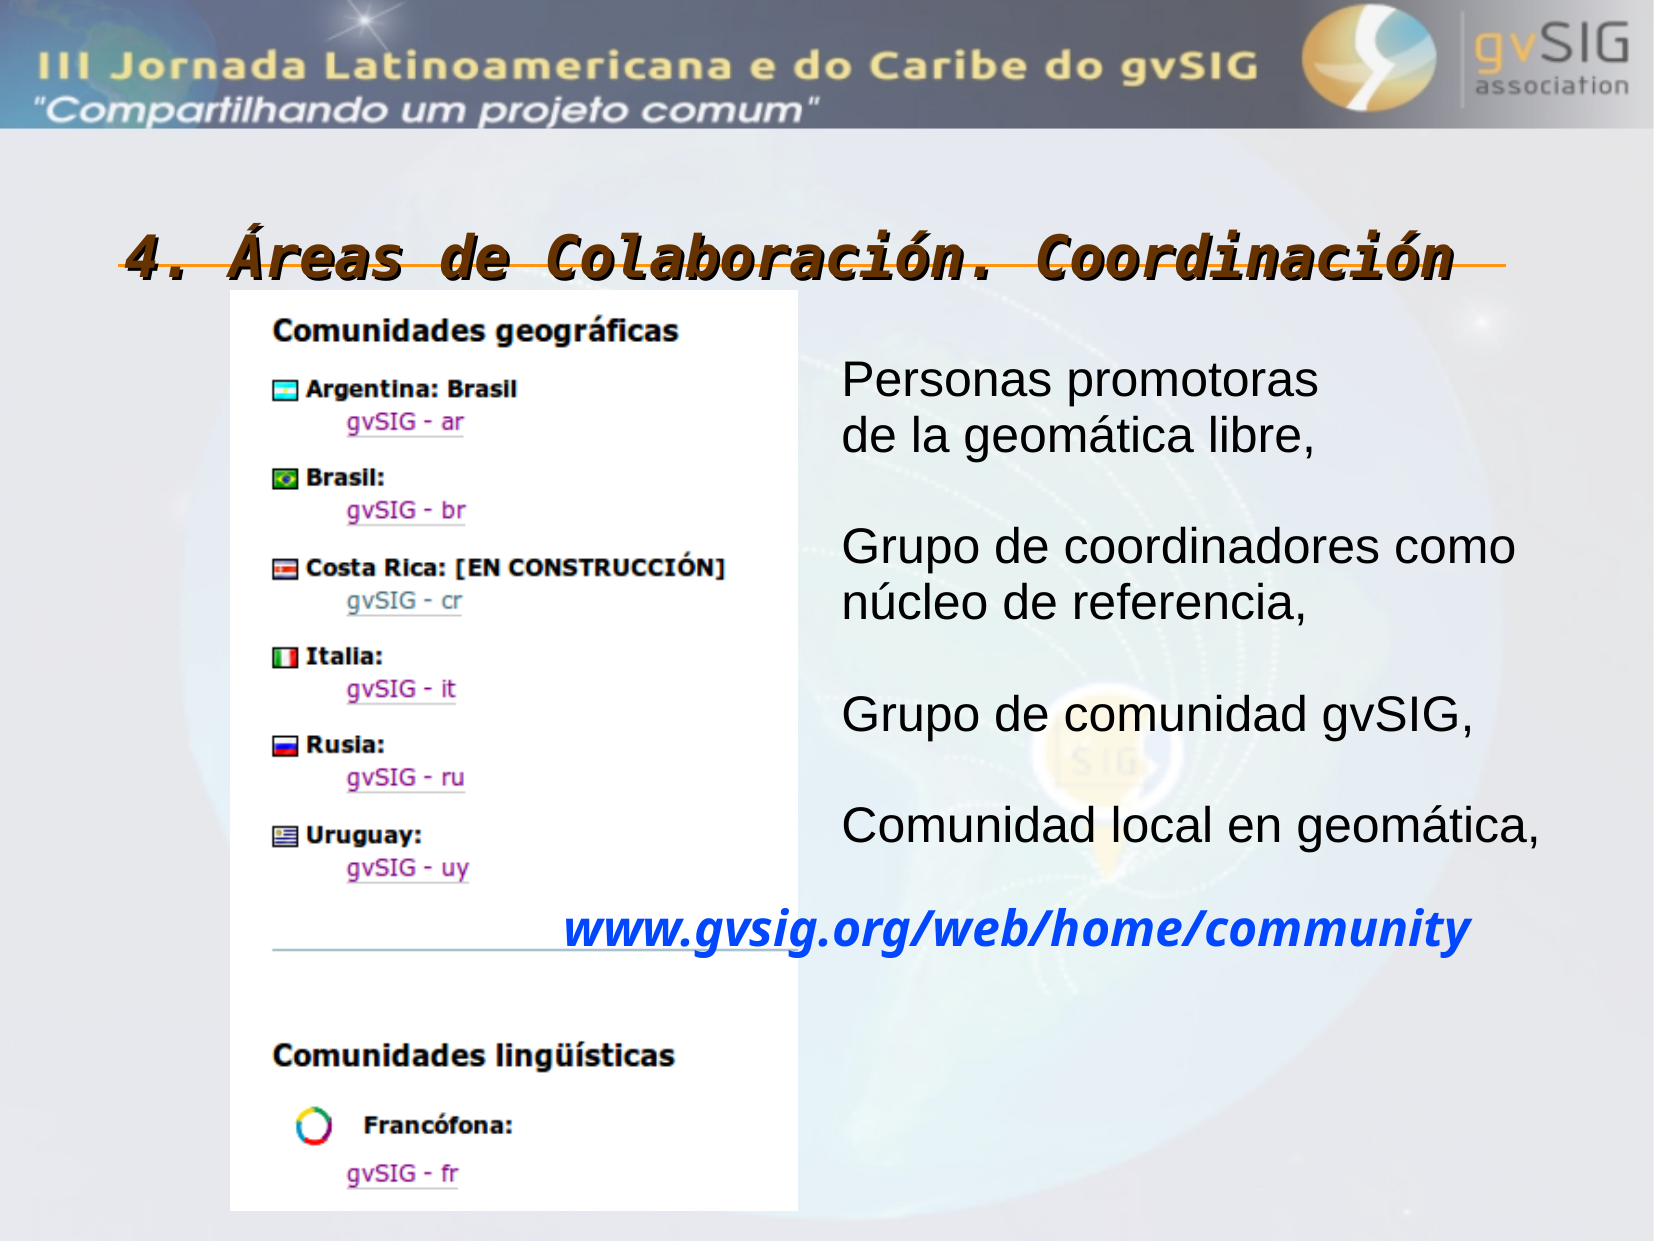

4. Áreas de Colaboración. Coordinación
Personas promotoras
de la geomática libre,
Grupo de coordinadores como
núcleo de referencia,
Grupo de comunidad gvSIG,
Comunidad local en geomática,
www.gvsig.org/web/home/community